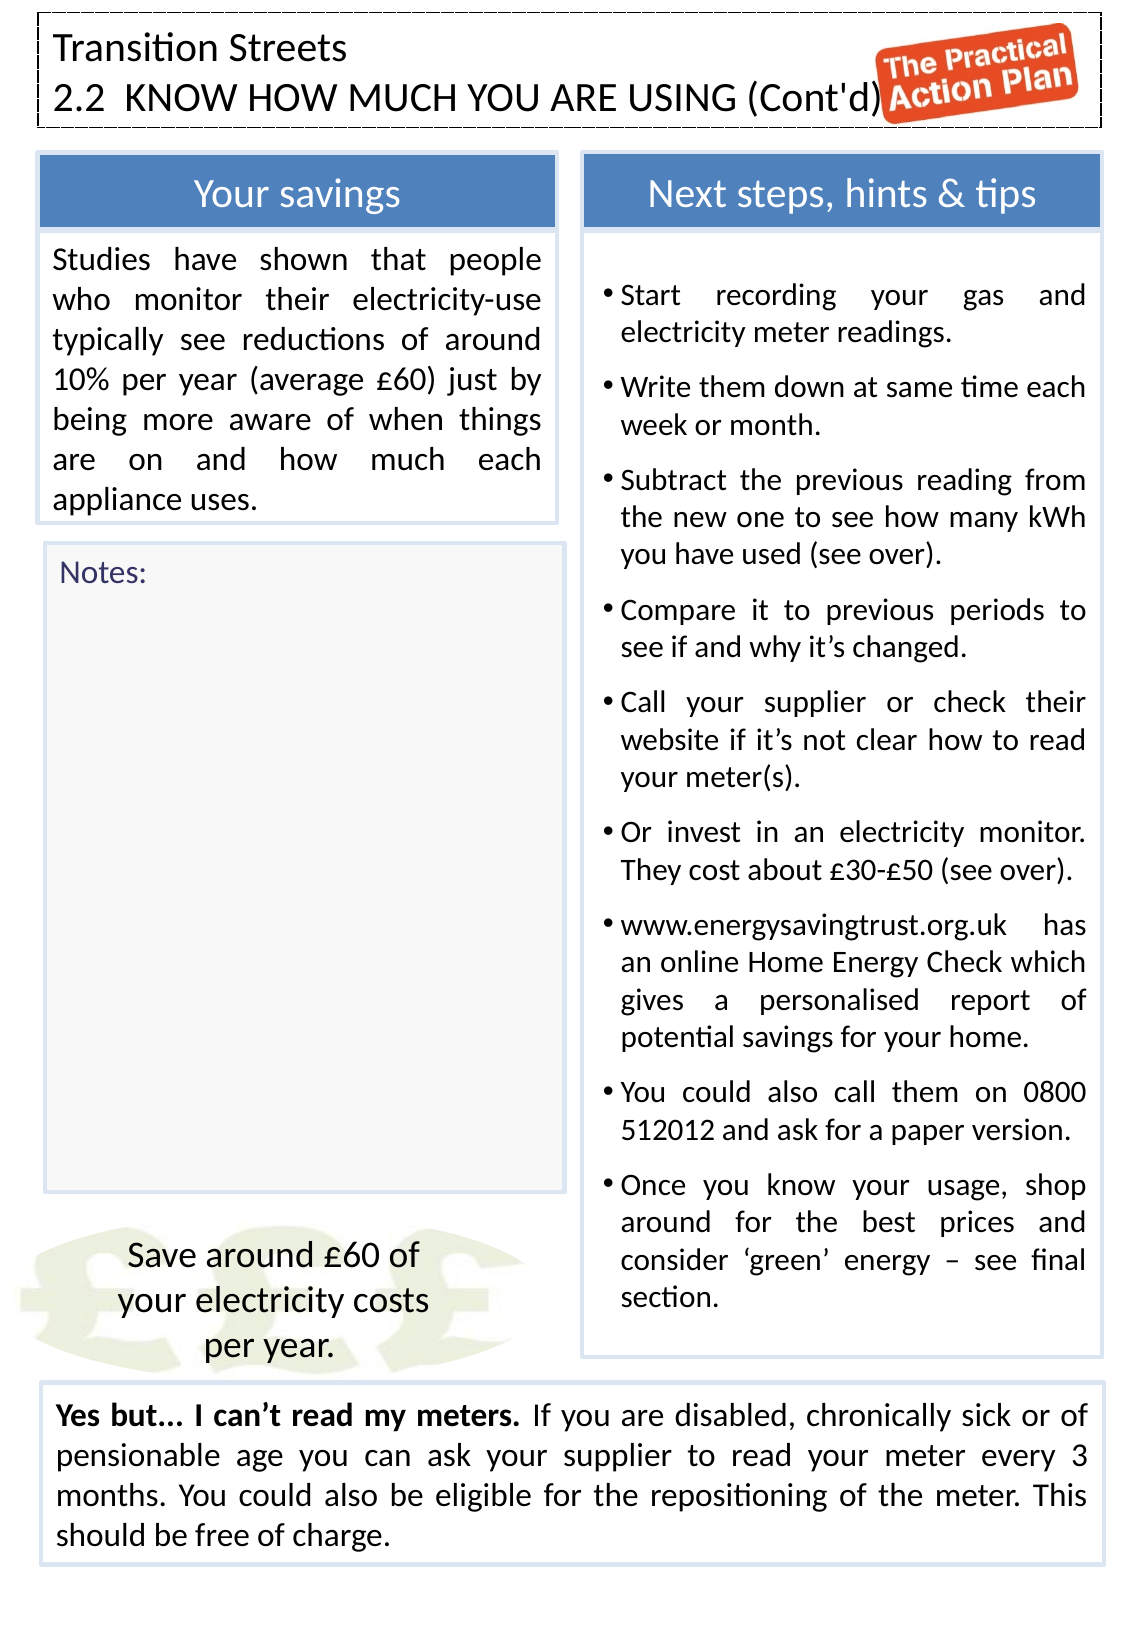

Transition Streets
2.2 KNOW HOW MUCH YOU ARE USING (Cont'd)
Next steps, hints & tips
Your savings
Studies have shown that people who monitor their electricity-use typically see reductions of around 10% per year (average £60) just by being more aware of when things are on and how much each appliance uses.
Start recording your gas and electricity meter readings.
Write them down at same time each week or month.
Subtract the previous reading from the new one to see how many kWh you have used (see over).
Compare it to previous periods to see if and why it’s changed.
Call your supplier or check their website if it’s not clear how to read your meter(s).
Or invest in an electricity monitor. They cost about £30-£50 (see over).
www.energysavingtrust.org.uk has an online Home Energy Check which gives a personalised report of potential savings for your home.
You could also call them on 0800 512012 and ask for a paper version.
Once you know your usage, shop around for the best prices and consider ‘green’ energy – see final section.
Notes:
Save around £60 of your electricity costs per year.
Yes but... I can’t read my meters. If you are disabled, chronically sick or of pensionable age you can ask your supplier to read your meter every 3 months. You could also be eligible for the repositioning of the meter. This should be free of charge.